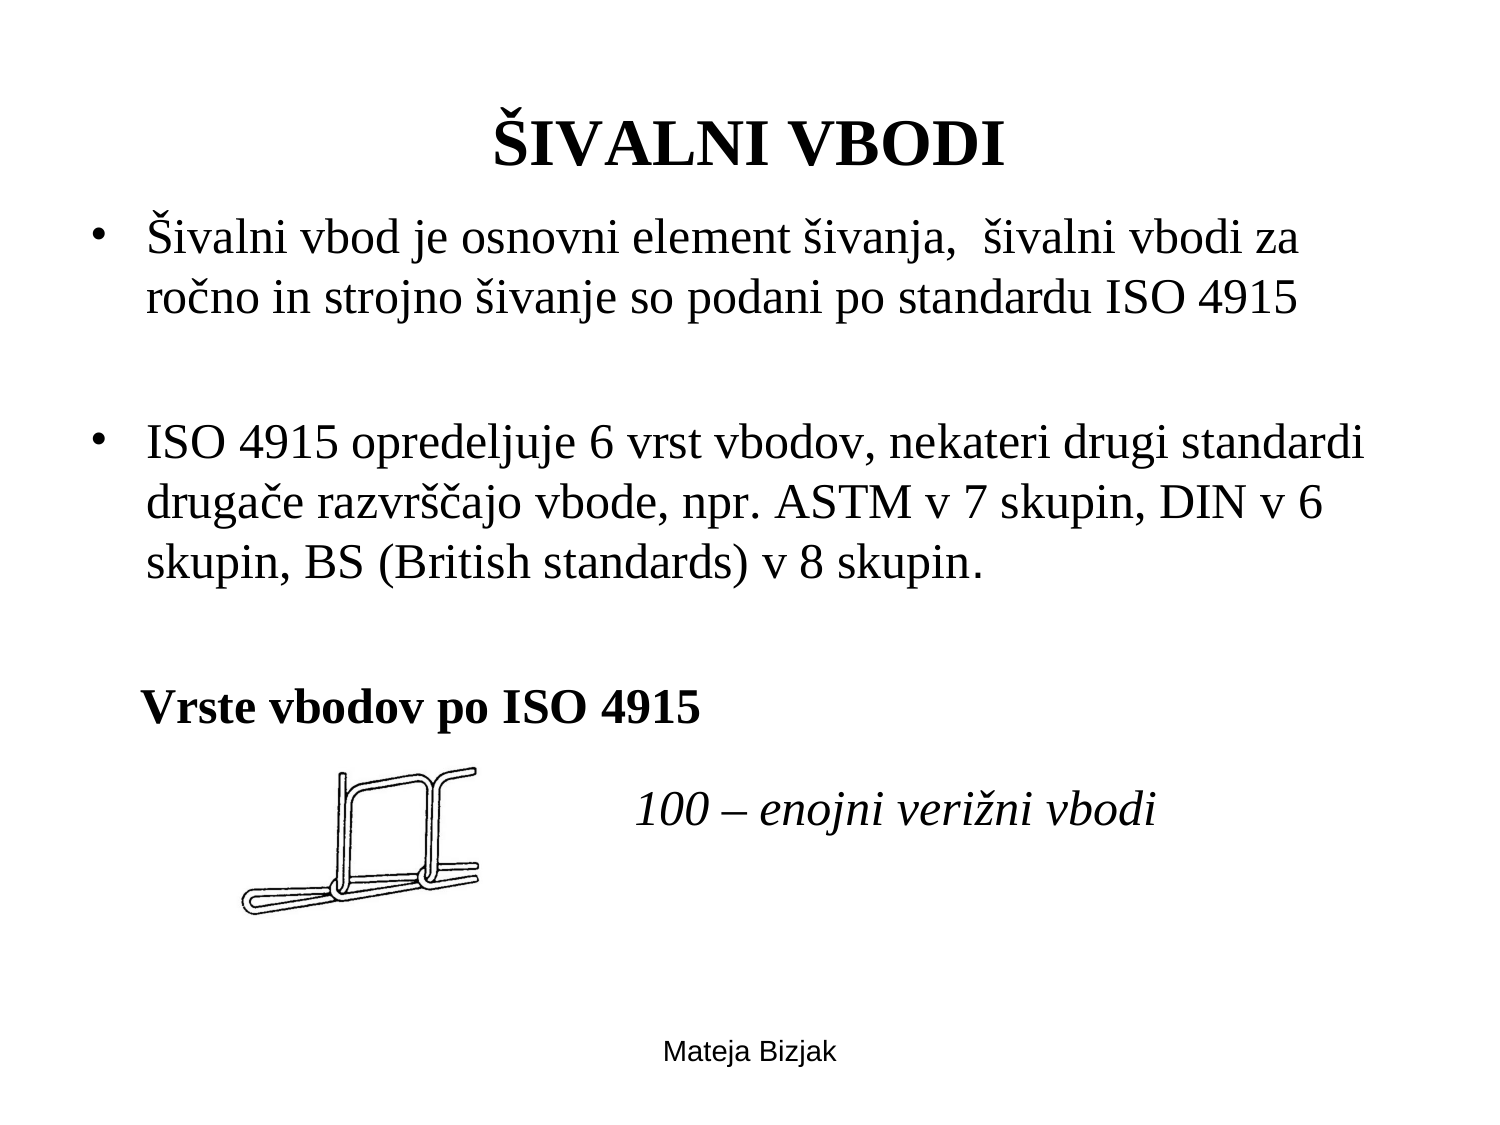

# ŠIVALNI VBODI
Šivalni vbod je osnovni element šivanja, šivalni vbodi za ročno in strojno šivanje so podani po standardu ISO 4915
ISO 4915 opredeljuje 6 vrst vbodov, nekateri drugi standardi drugače razvrščajo vbode, npr. ASTM v 7 skupin, DIN v 6 skupin, BS (British standards) v 8 skupin.
 Vrste vbodov po ISO 4915
100 – enojni verižni vbodi
Mateja Bizjak